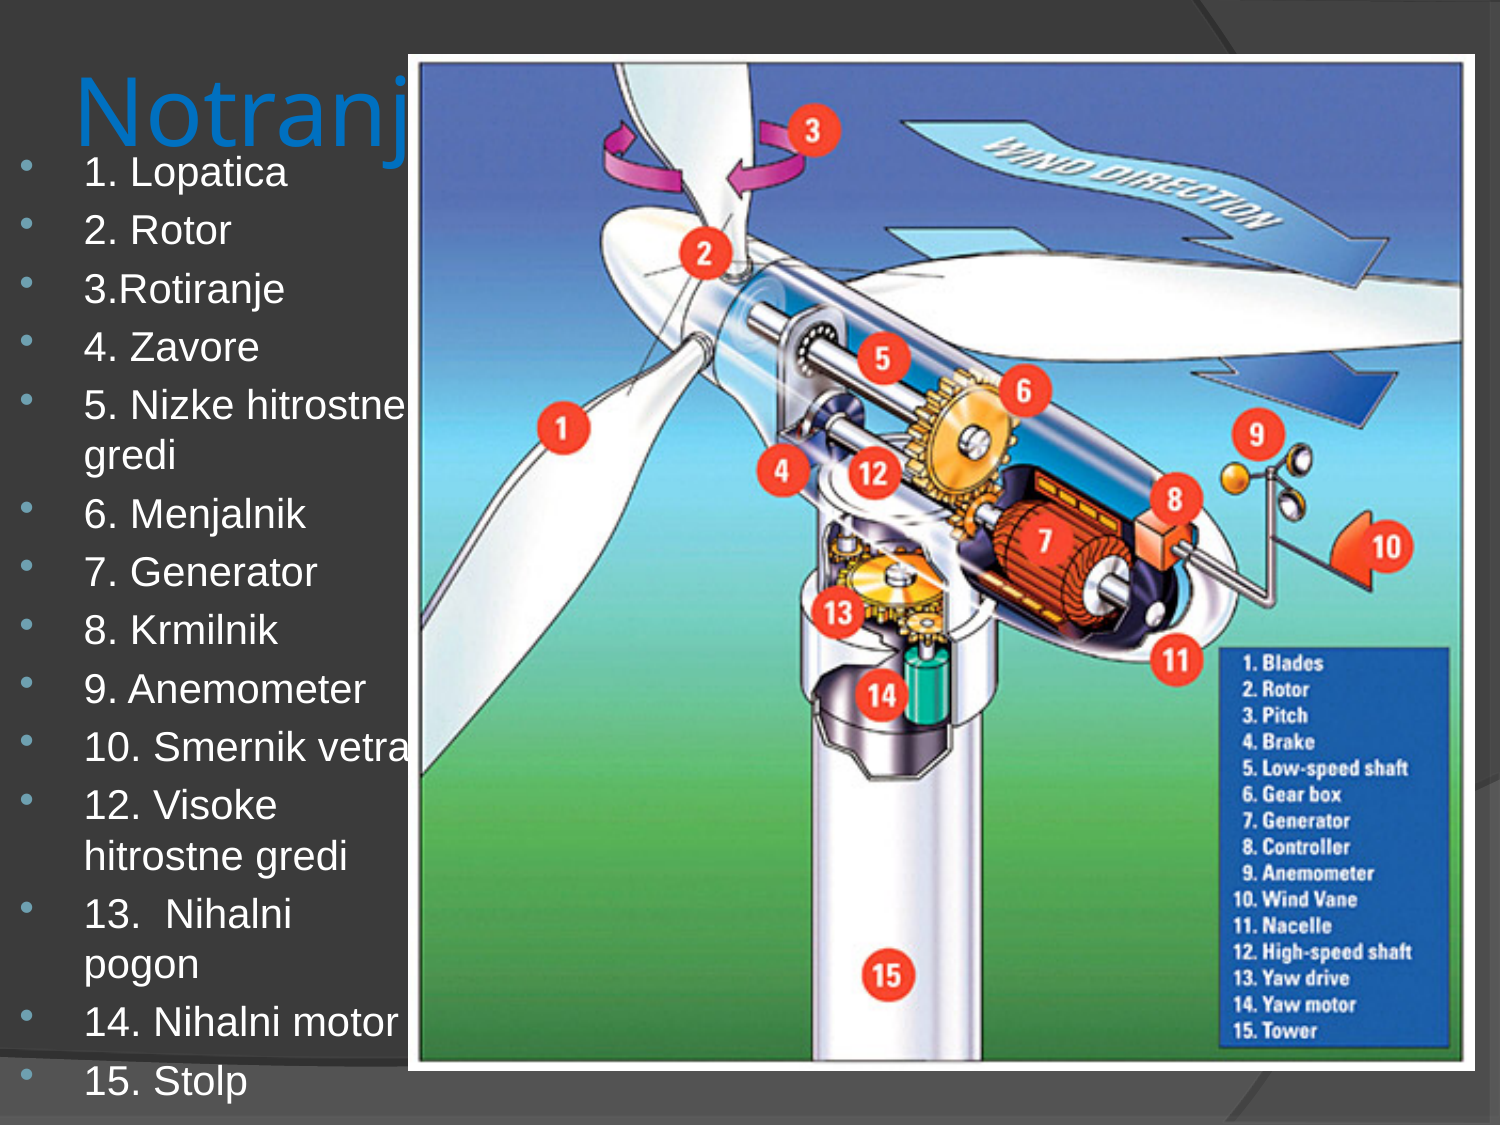

# Notranja zgradba:
1. Lopatica
2. Rotor
3.Rotiranje
4. Zavore
5. Nizke hitrostne gredi
6. Menjalnik
7. Generator
8. Krmilnik
9. Anemometer
10. Smernik vetra
12. Visoke hitrostne gredi
13. Nihalni pogon
14. Nihalni motor
15. Stolp